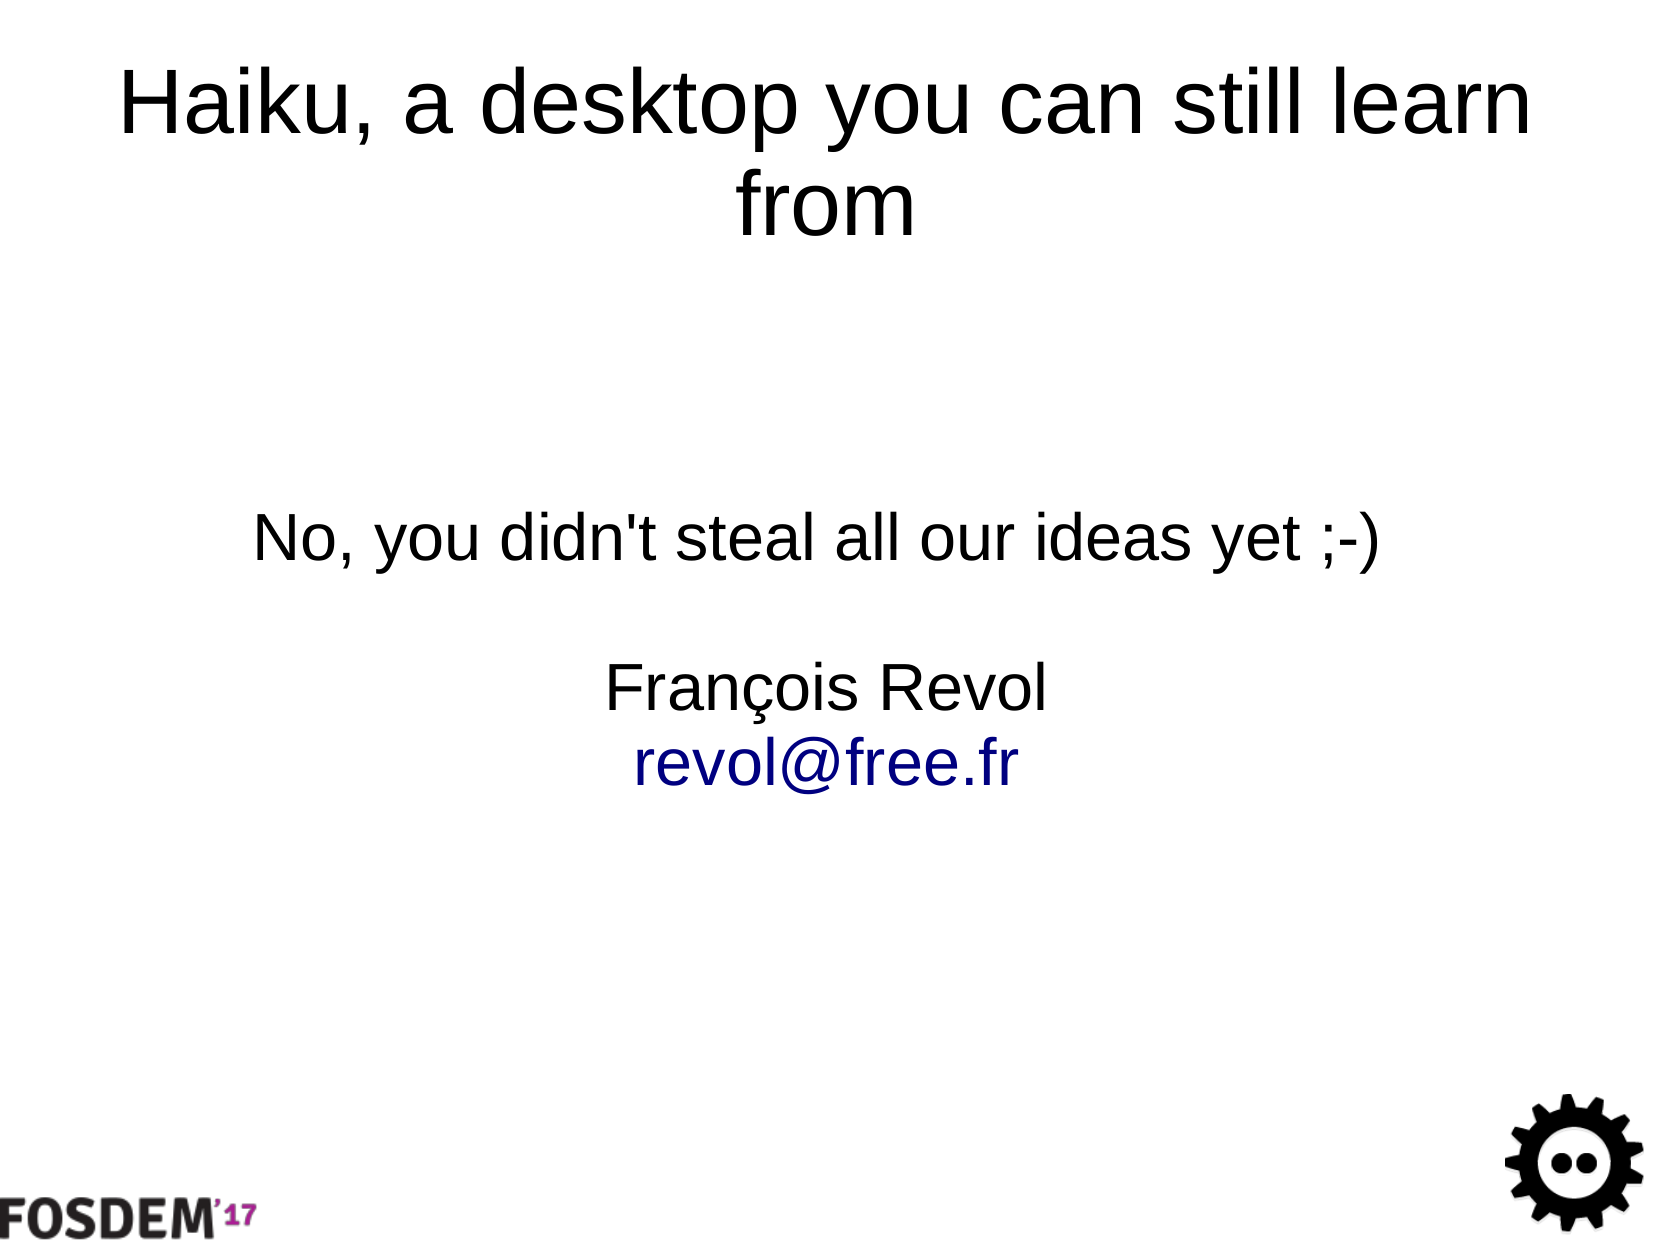

# Haiku, a desktop you can still learn from
No, you didn't steal all our ideas yet ;-)
François Revol
revol@free.fr